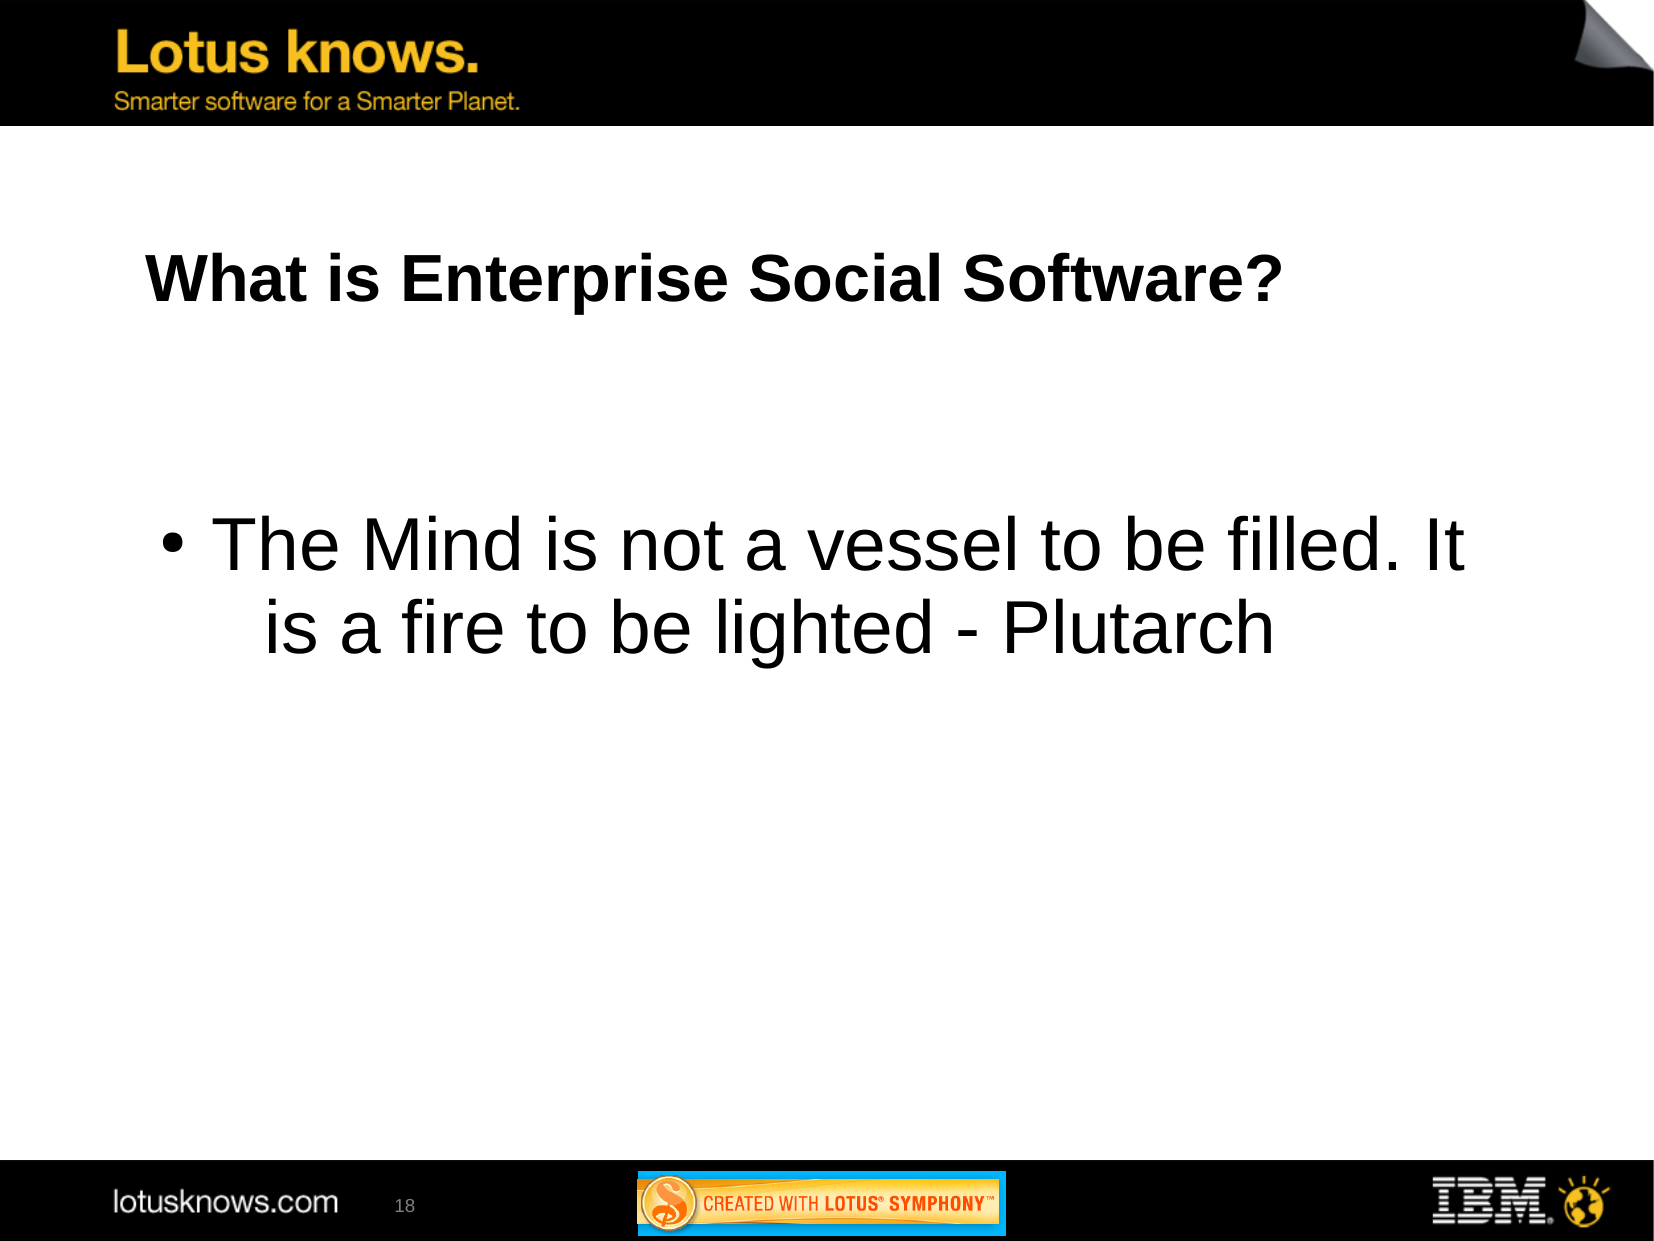

# What is Enterprise Social Software?
The Mind is not a vessel to be filled. It is a fire to be lighted - Plutarch
18